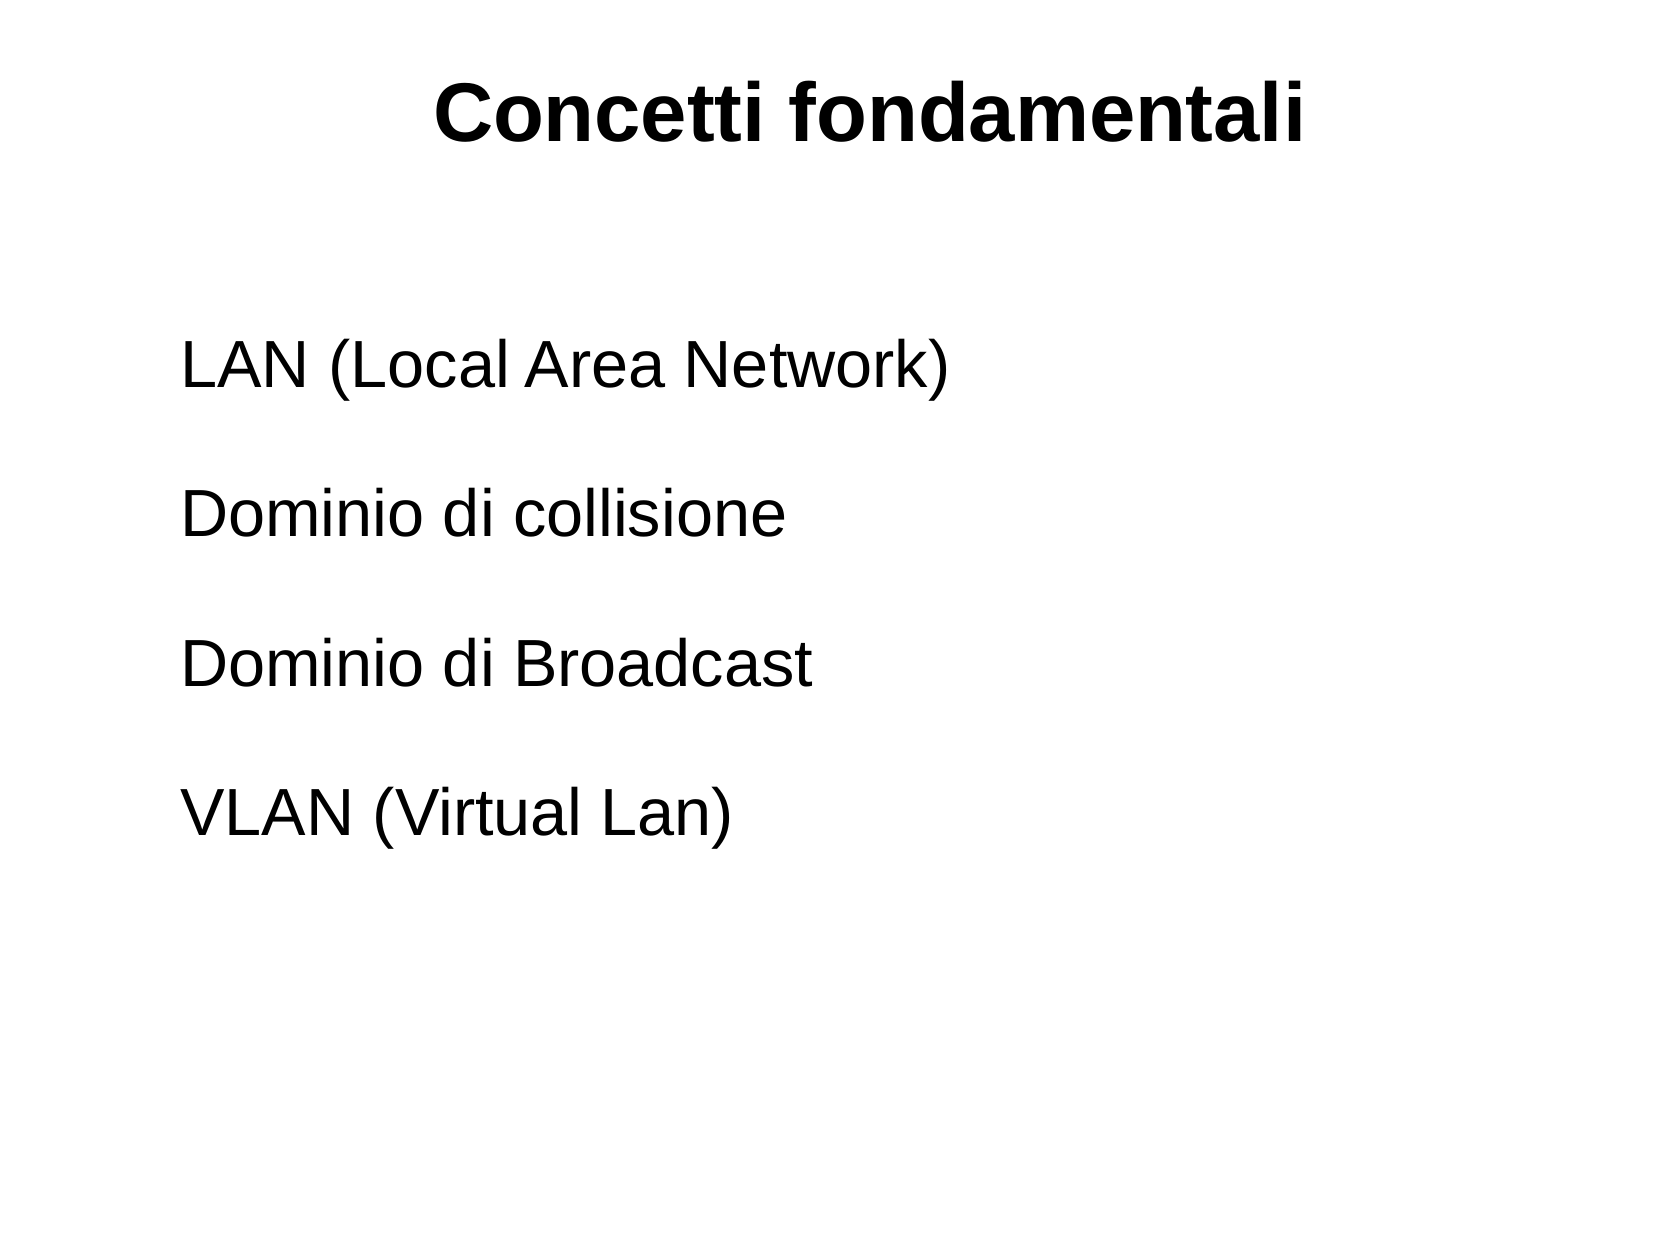

Concetti fondamentali
 LAN (Local Area Network)
 Dominio di collisione
 Dominio di Broadcast
 VLAN (Virtual Lan)